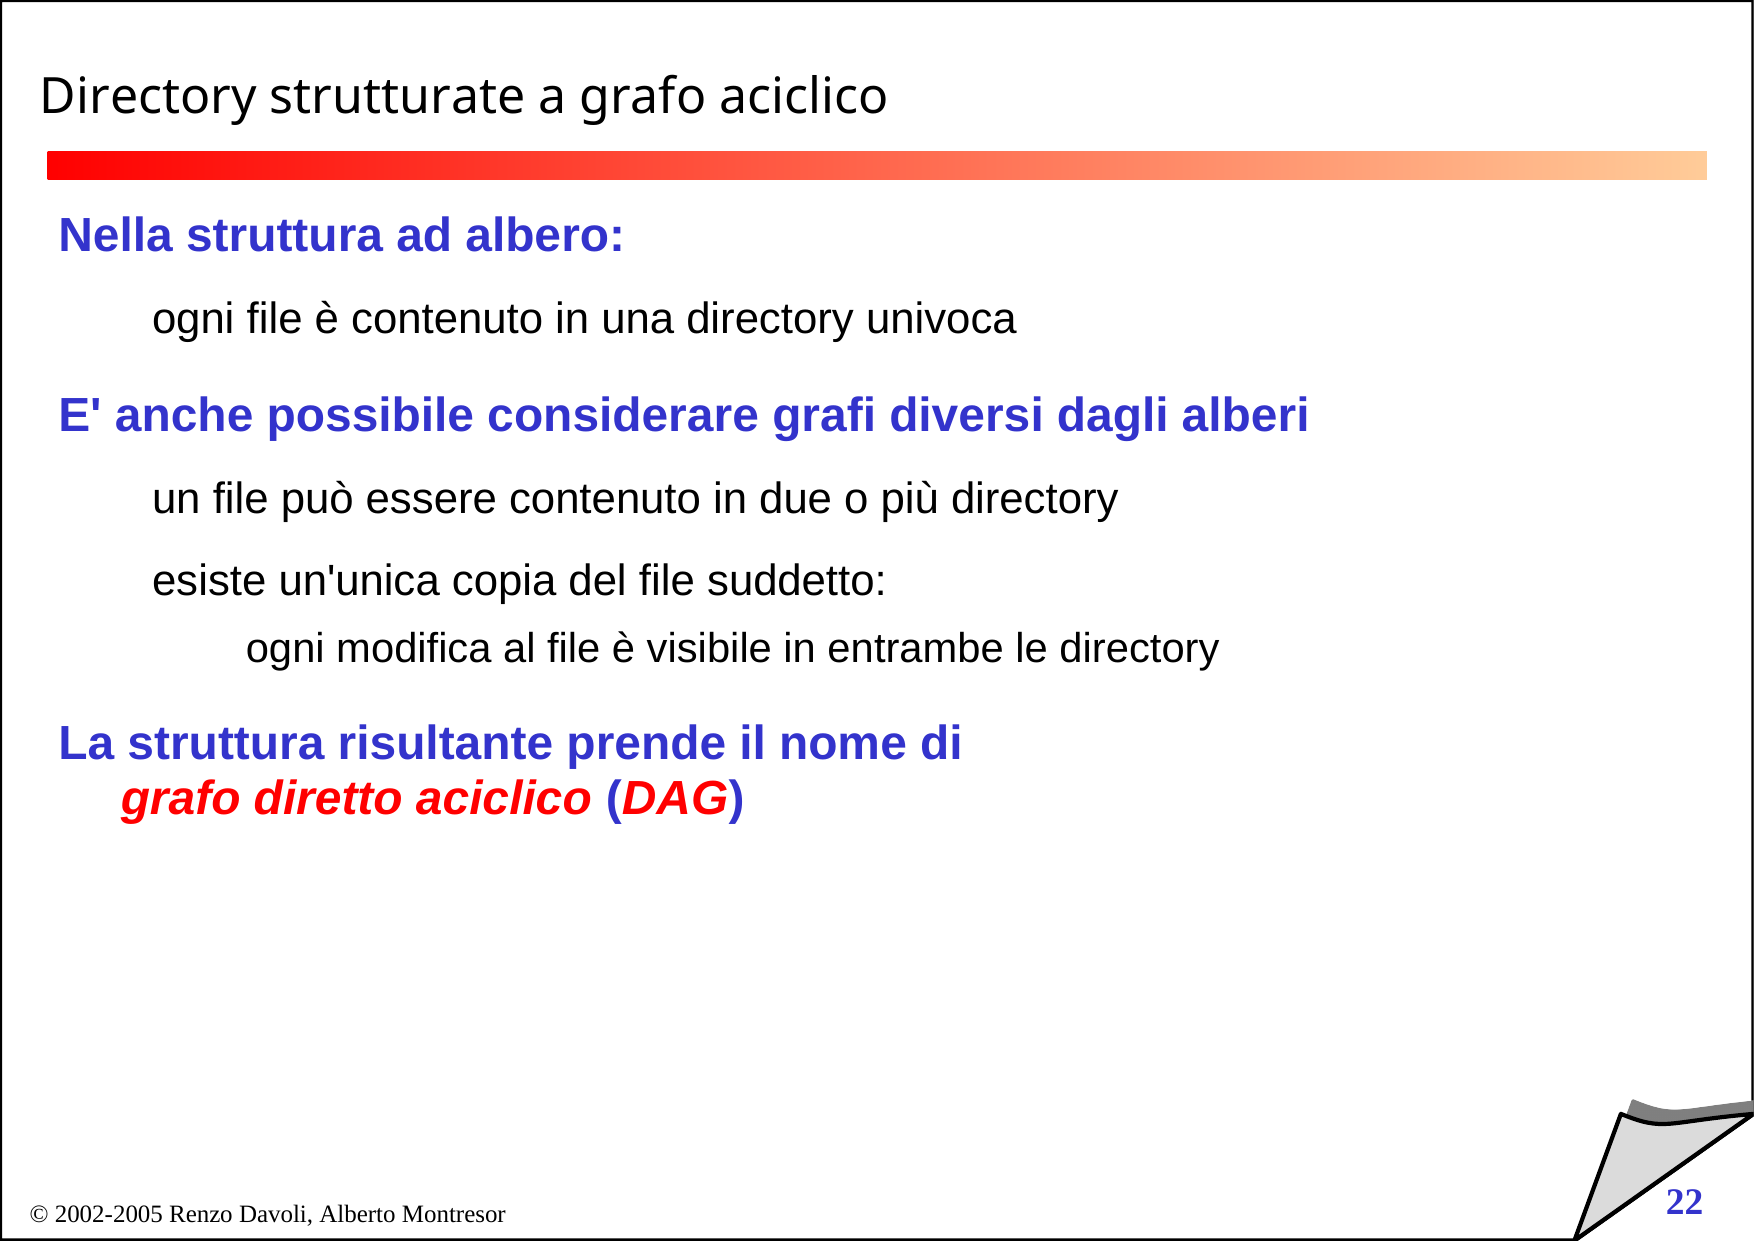

# Directory strutturate a grafo aciclico
Nella struttura ad albero:
ogni file è contenuto in una directory univoca
E' anche possibile considerare grafi diversi dagli alberi
un file può essere contenuto in due o più directory
esiste un'unica copia del file suddetto:
ogni modifica al file è visibile in entrambe le directory
La struttura risultante prende il nome di
grafo diretto aciclico (DAG)